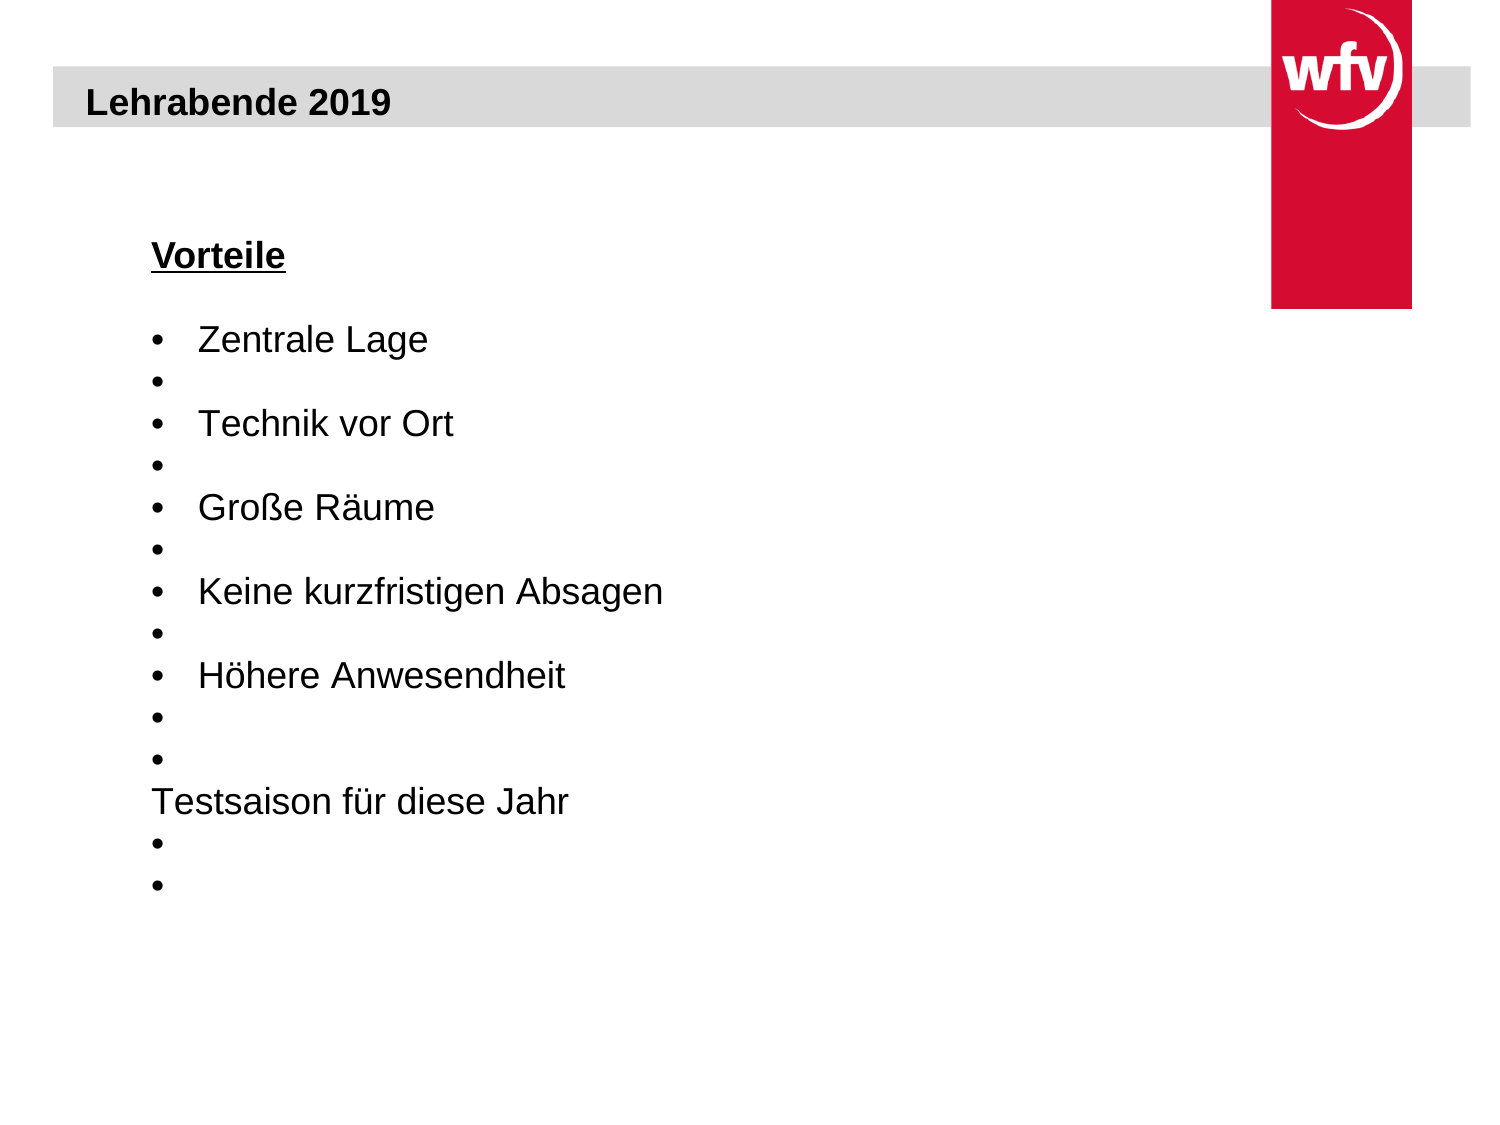

Lehrabende 2019
Vorteile
Zentrale Lage
Technik vor Ort
Große Räume
Keine kurzfristigen Absagen
Höhere Anwesendheit
Testsaison für diese Jahr